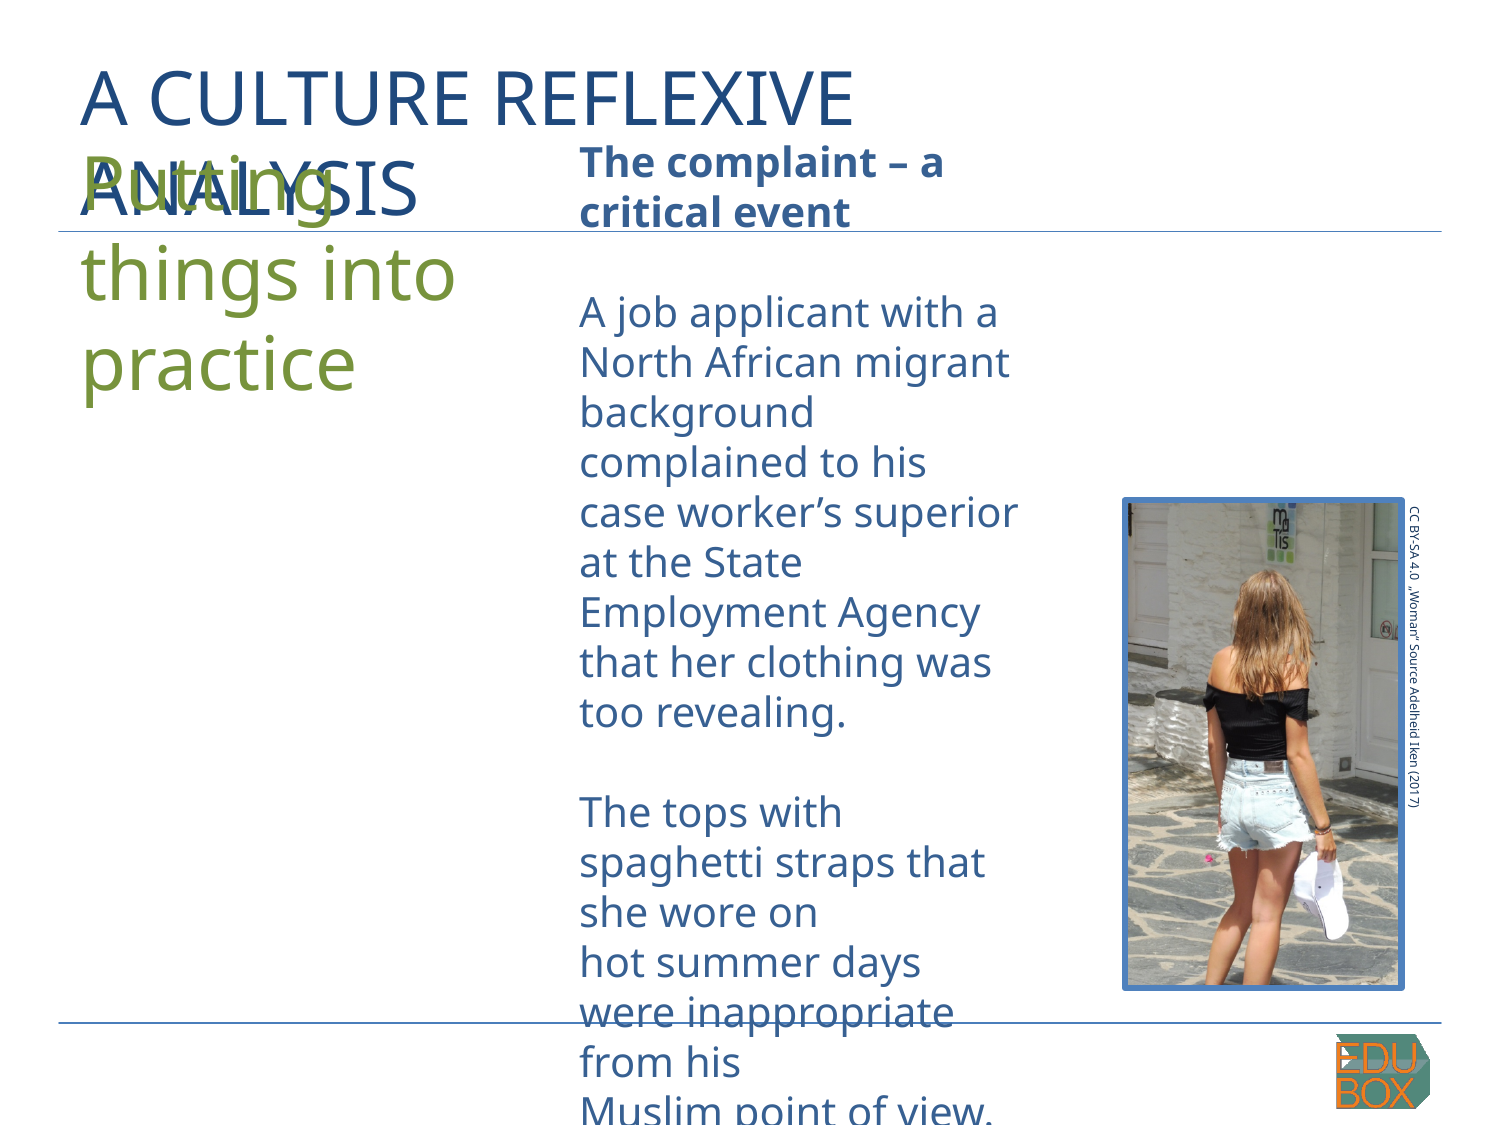

# A CULTURE REFLEXIVE ANALYSIS
Putting things into practice
The complaint – a critical event
A job applicant with a North African migrant background complained to his case worker’s superior at the State Employment Agency that her clothing was too revealing.
The tops with spaghetti straps that she wore on
hot summer days were inappropriate from his
Muslim point of view.
What is your spontaneous reaction and position?
You have two minutes to think about it.
(Source: Cf. Nazarkiewicz, Kirsten 2016, p.25 translated)
CC BY-SA 4.0 „Woman“ Source Adelheid Iken (2017)